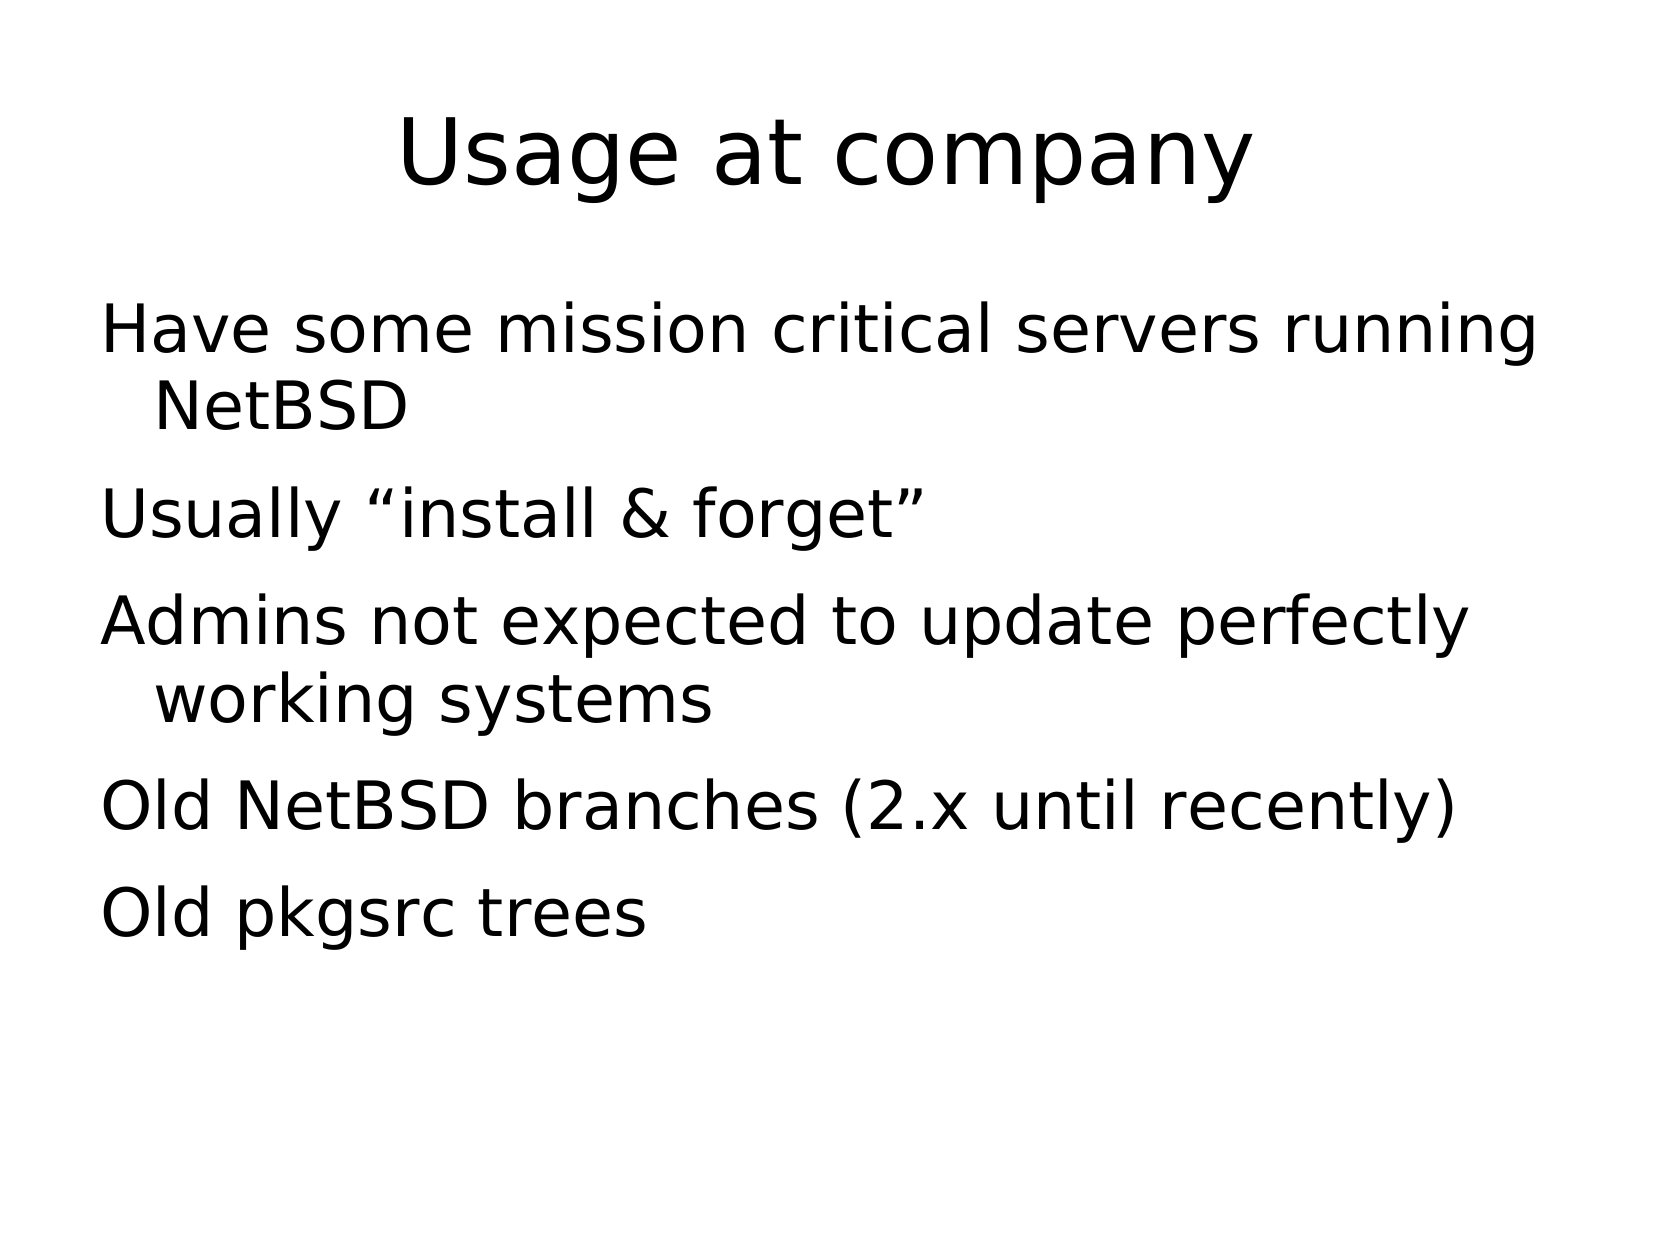

# Usage at company
Have some mission critical servers running NetBSD
Usually “install & forget”
Admins not expected to update perfectly working systems
Old NetBSD branches (2.x until recently)
Old pkgsrc trees